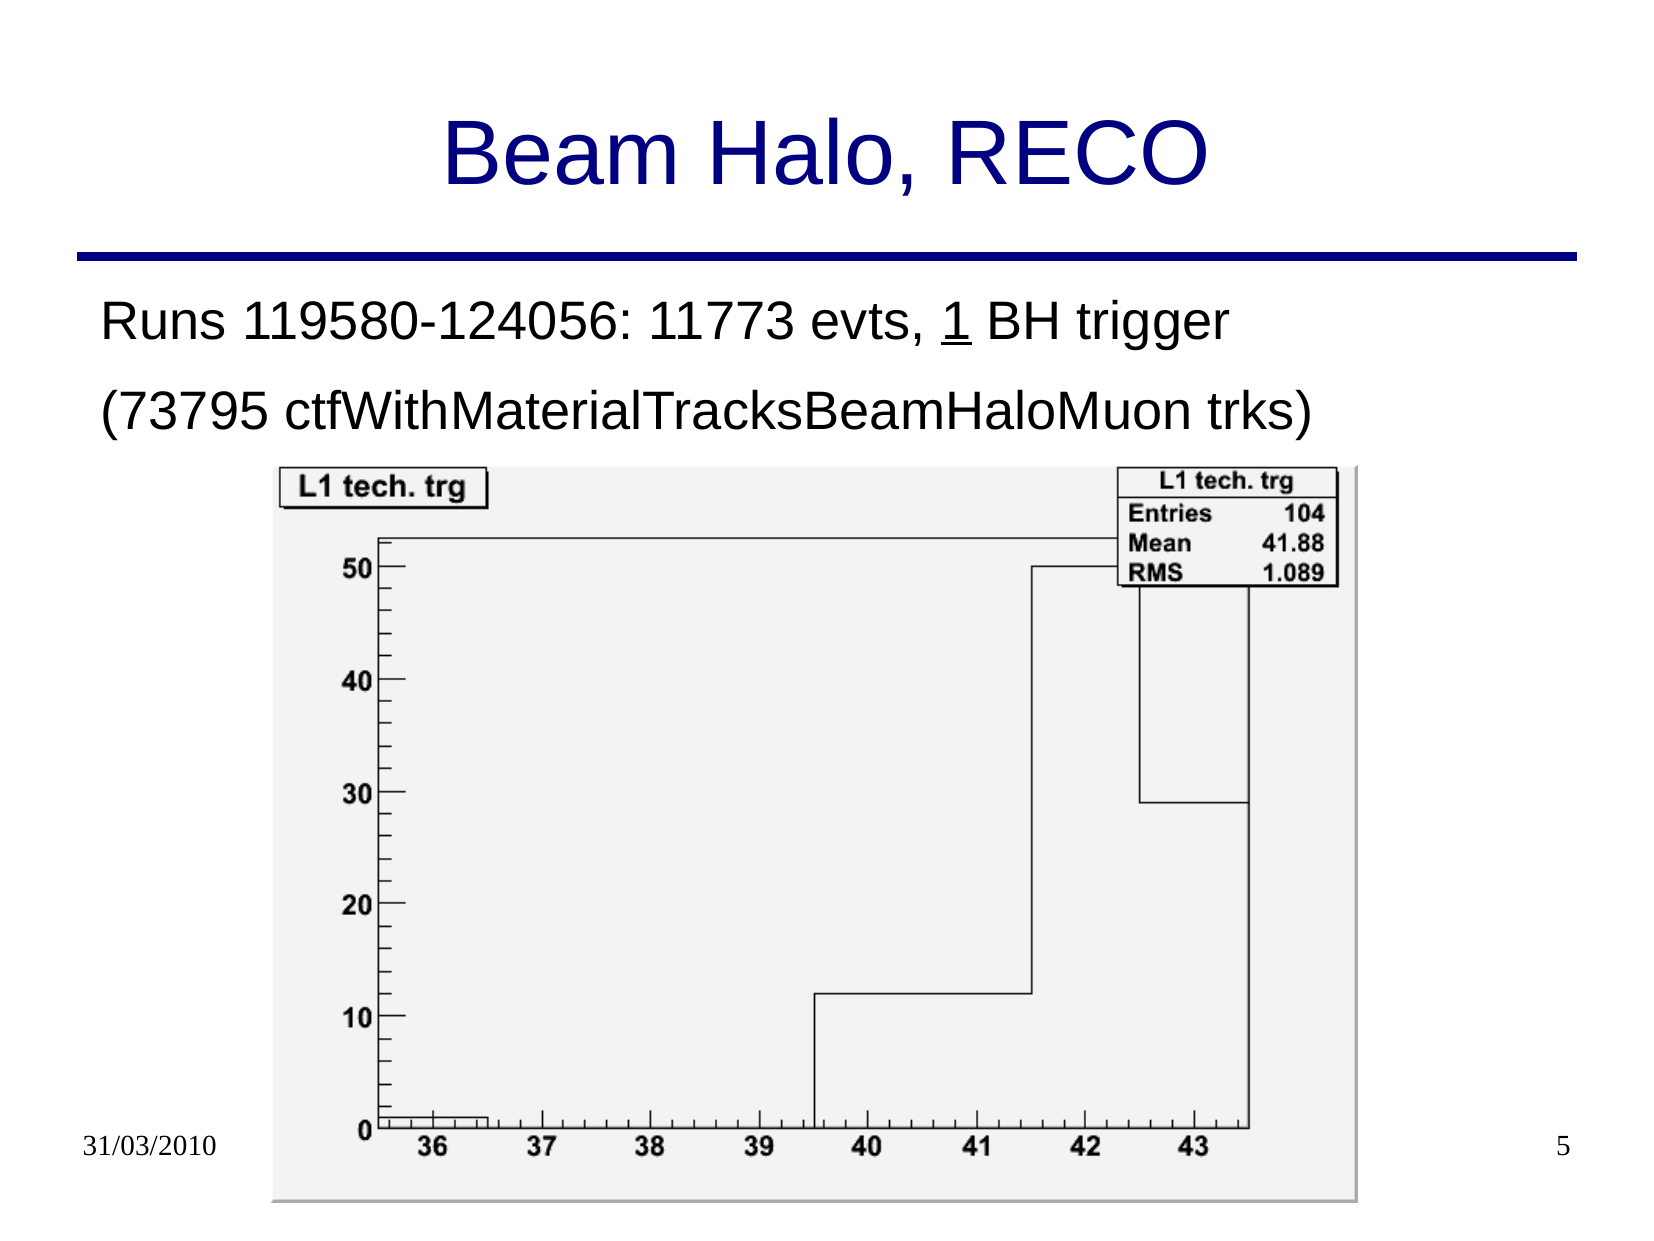

# Beam Halo, RECO
Runs 119580-124056: 11773 evts, 1 BH trigger
(73795 ctfWithMaterialTracksBeamHaloMuon trks)
5